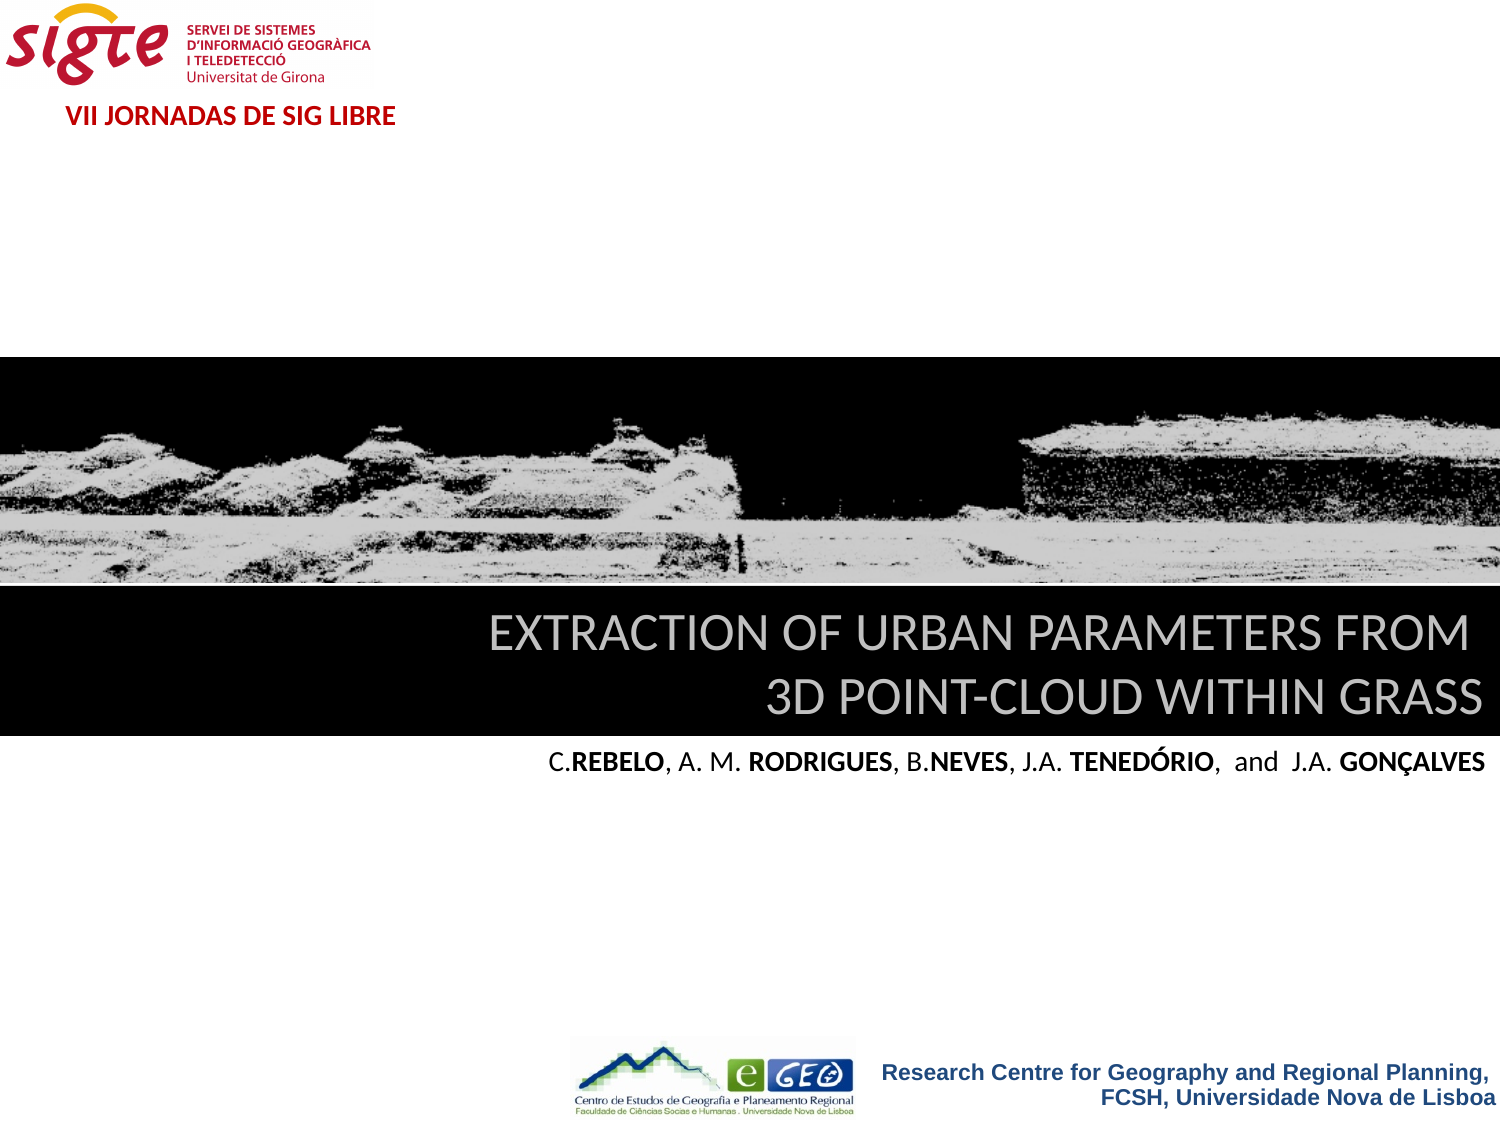

VII JORNADAS DE SIG LIBRE
# EXTRACTION OF URBAN PARAMETERS FROM 3D POINT-CLOUD WITHIN GRASS
 C.REBELO, A. M. RODRIGUES, B.NEVES, J.A. TENEDÓRIO, and J.A. GONÇALVES
Research Centre for Geography and Regional Planning,
FCSH, Universidade Nova de Lisboa